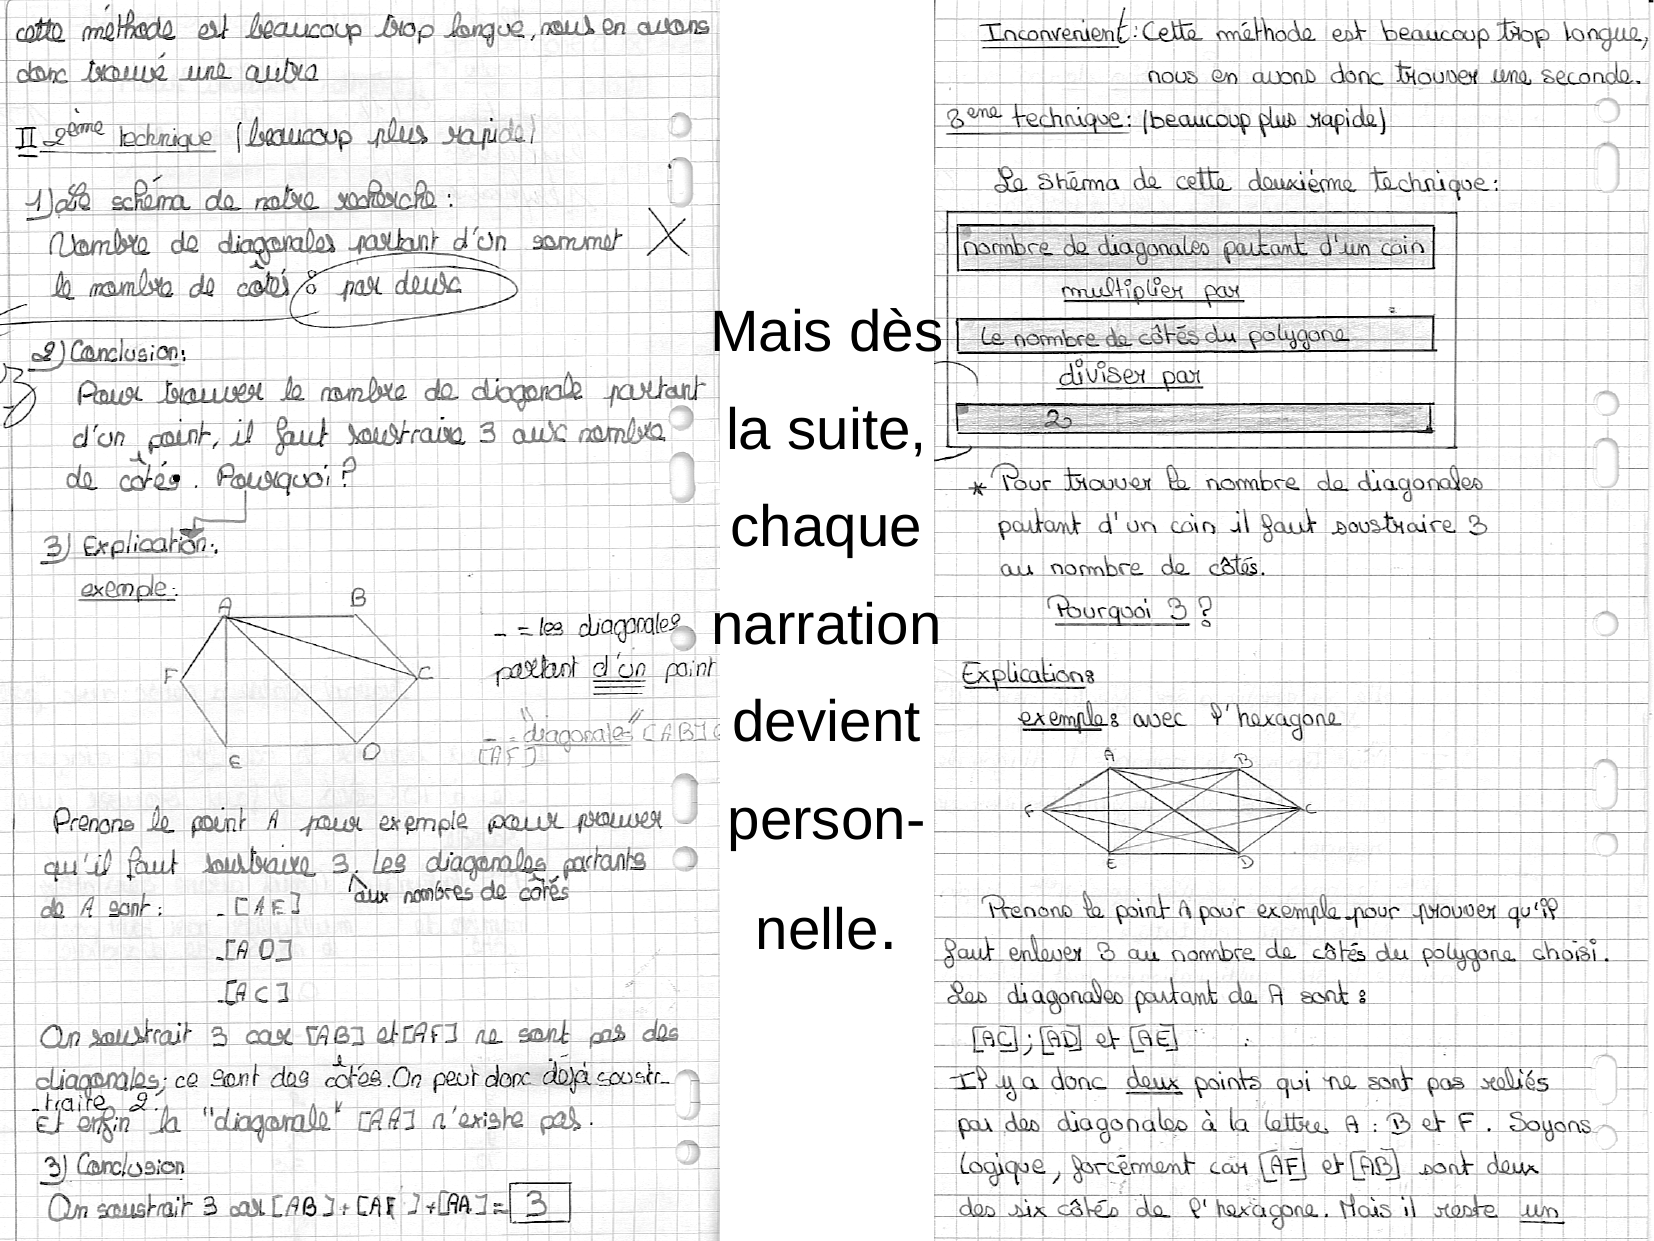

# Mais dès la suite, chaque narration devient person-nelle.